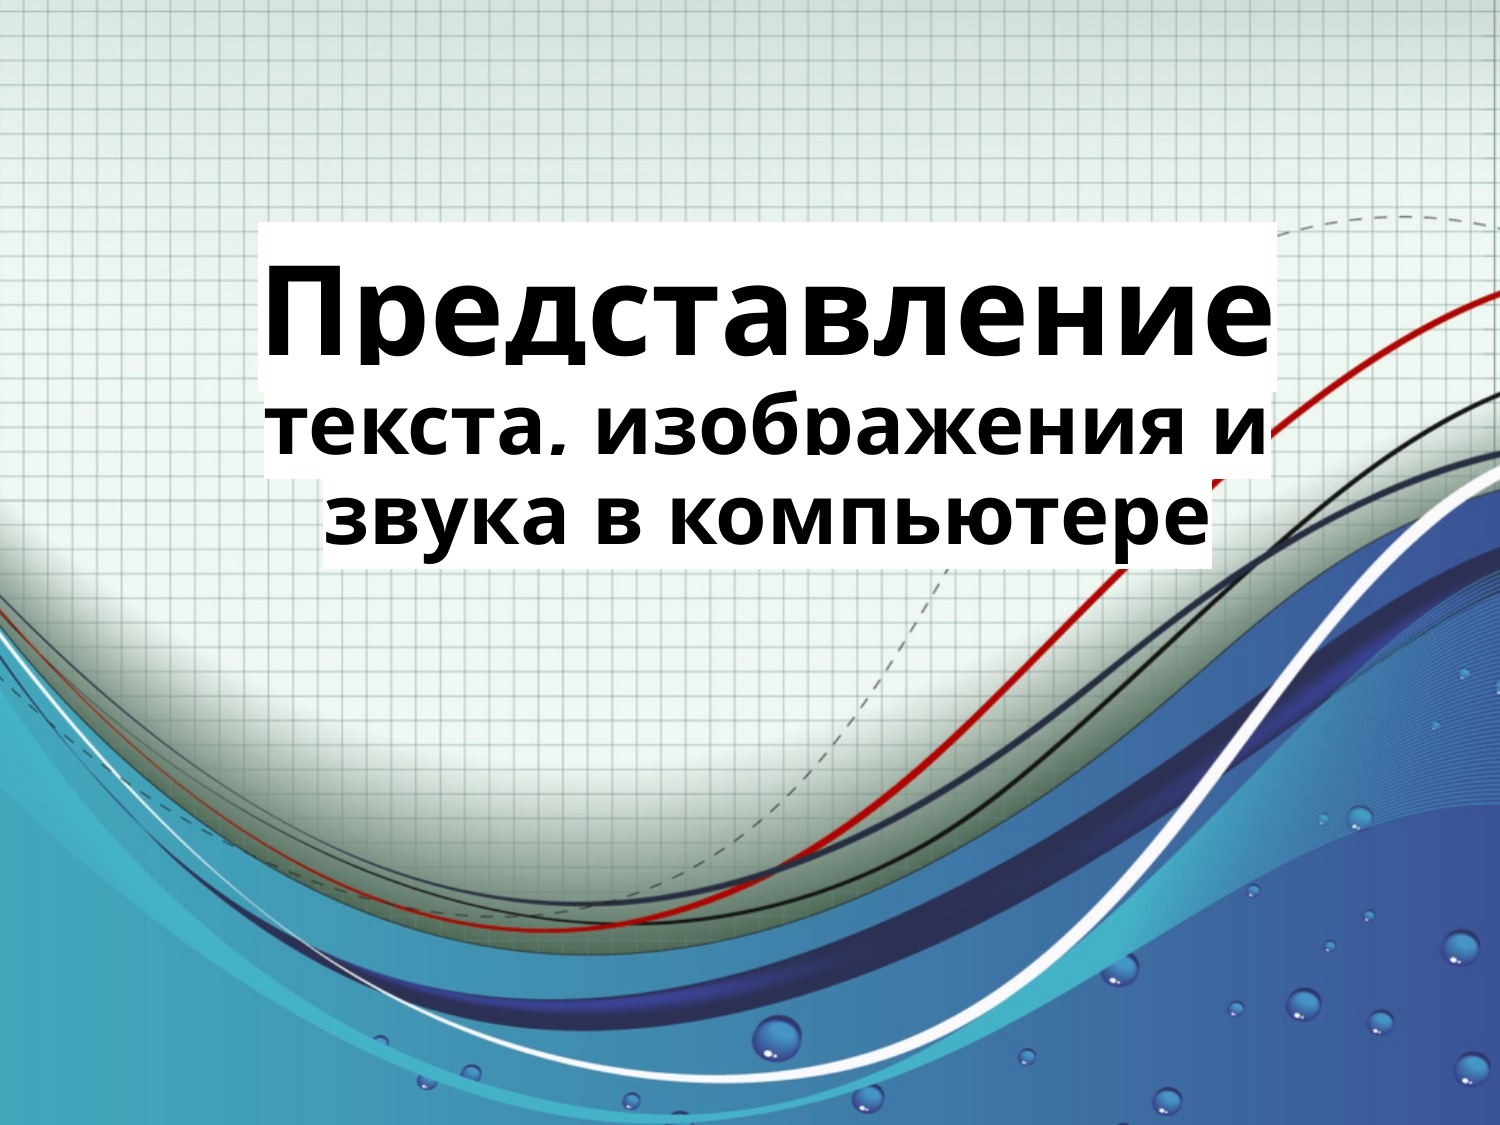

# Представление текста, изображения и звука в компьютере